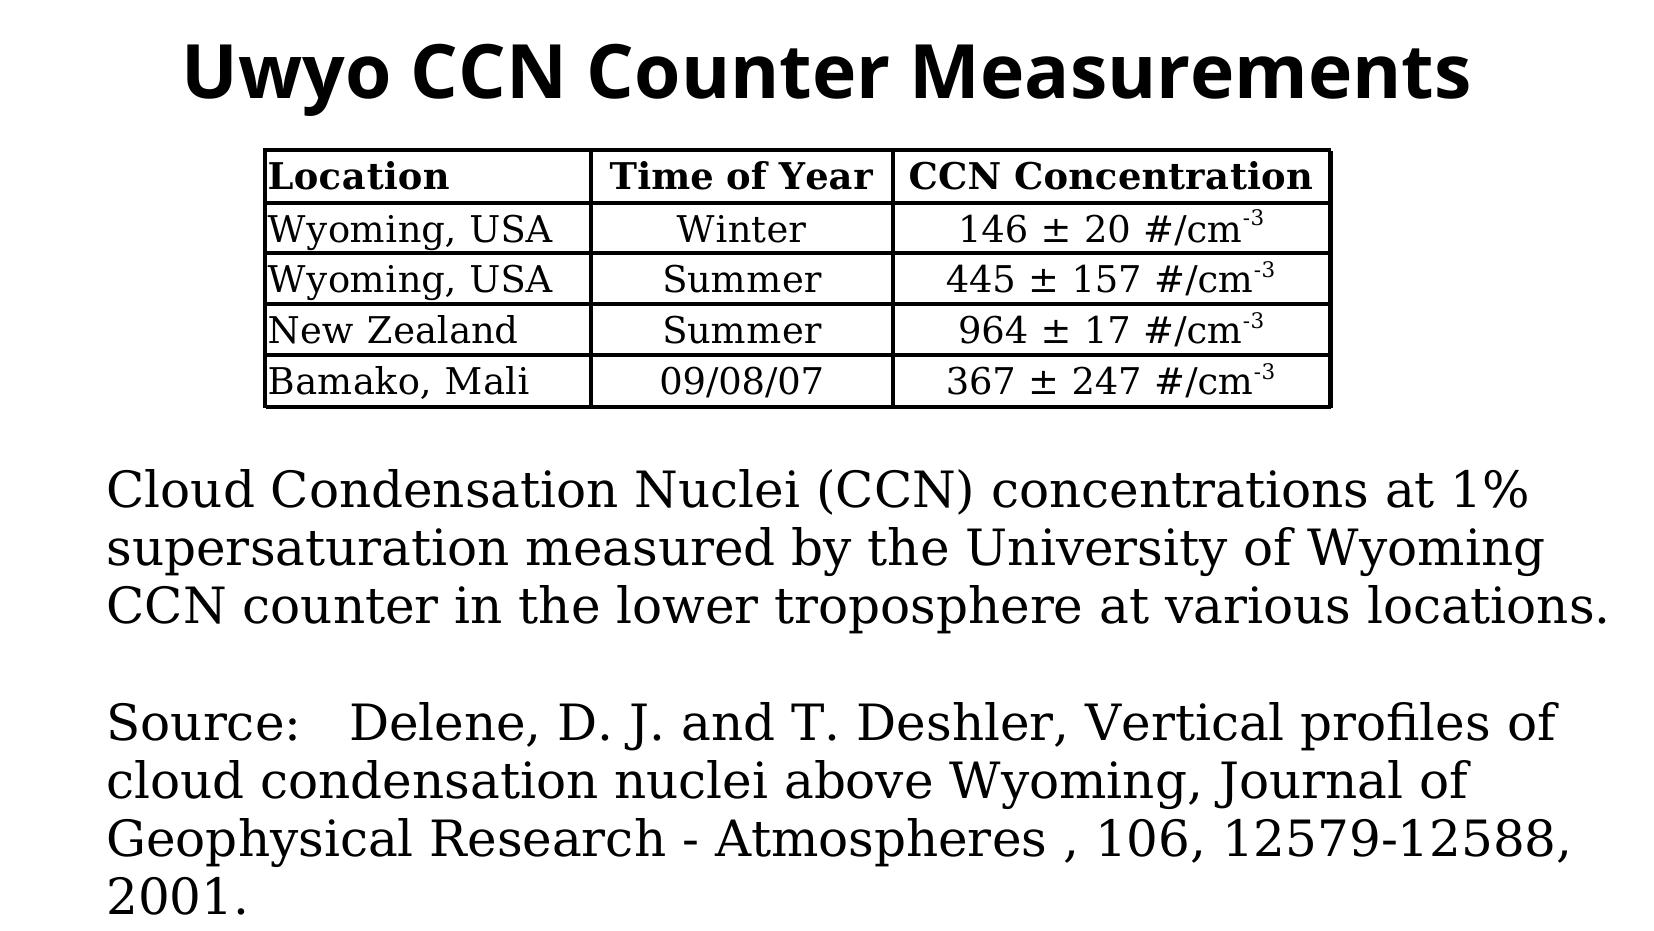

# Uwyo CCN Counter Measurements
Cloud Condensation Nuclei (CCN) concentrations at 1% supersaturation measured by the University of Wyoming CCN counter in the lower troposphere at various locations.
Source: Delene, D. J. and T. Deshler, Vertical profiles of cloud condensation nuclei above Wyoming, Journal of Geophysical Research - Atmospheres , 106, 12579-12588, 2001.